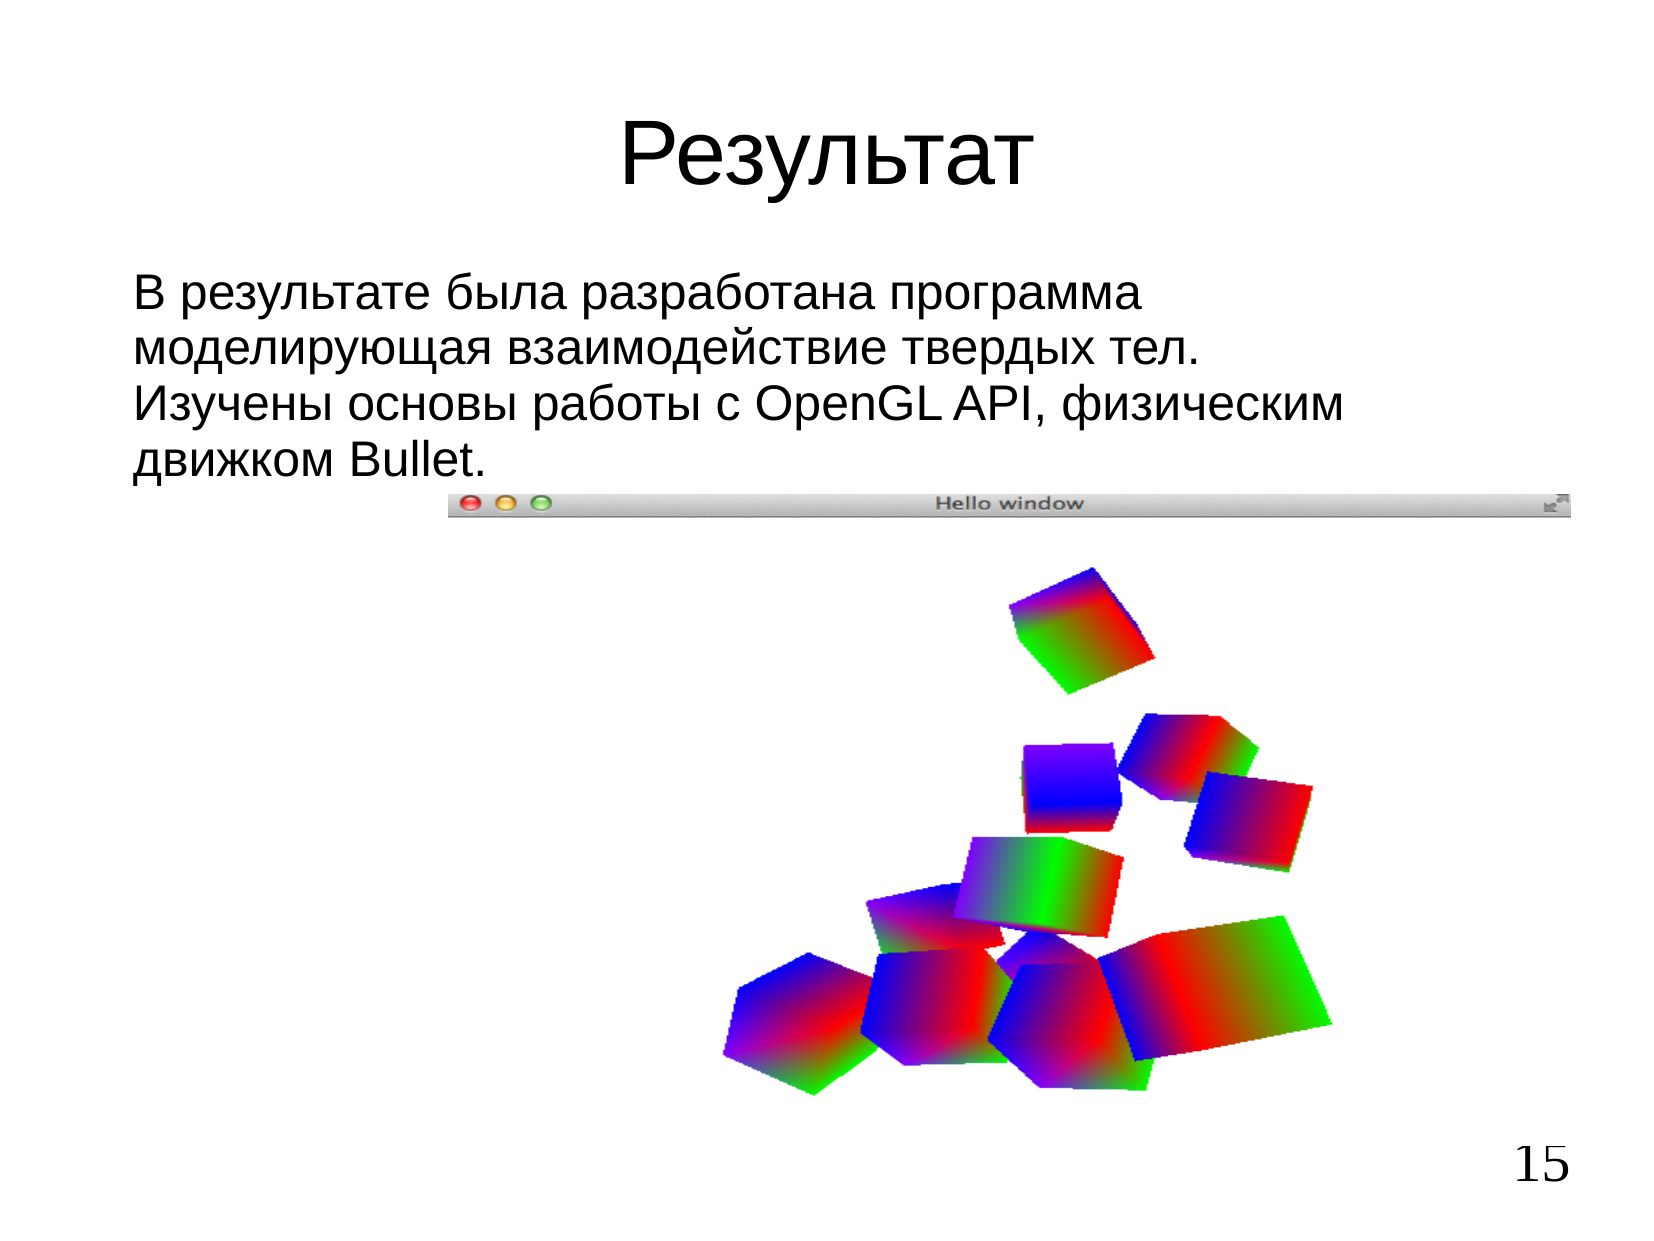

# Результат
В результате была разработана программа моделирующая взаимодействие твердых тел.
Изучены основы работы с OpenGL API, физическим движком Bullet.
15